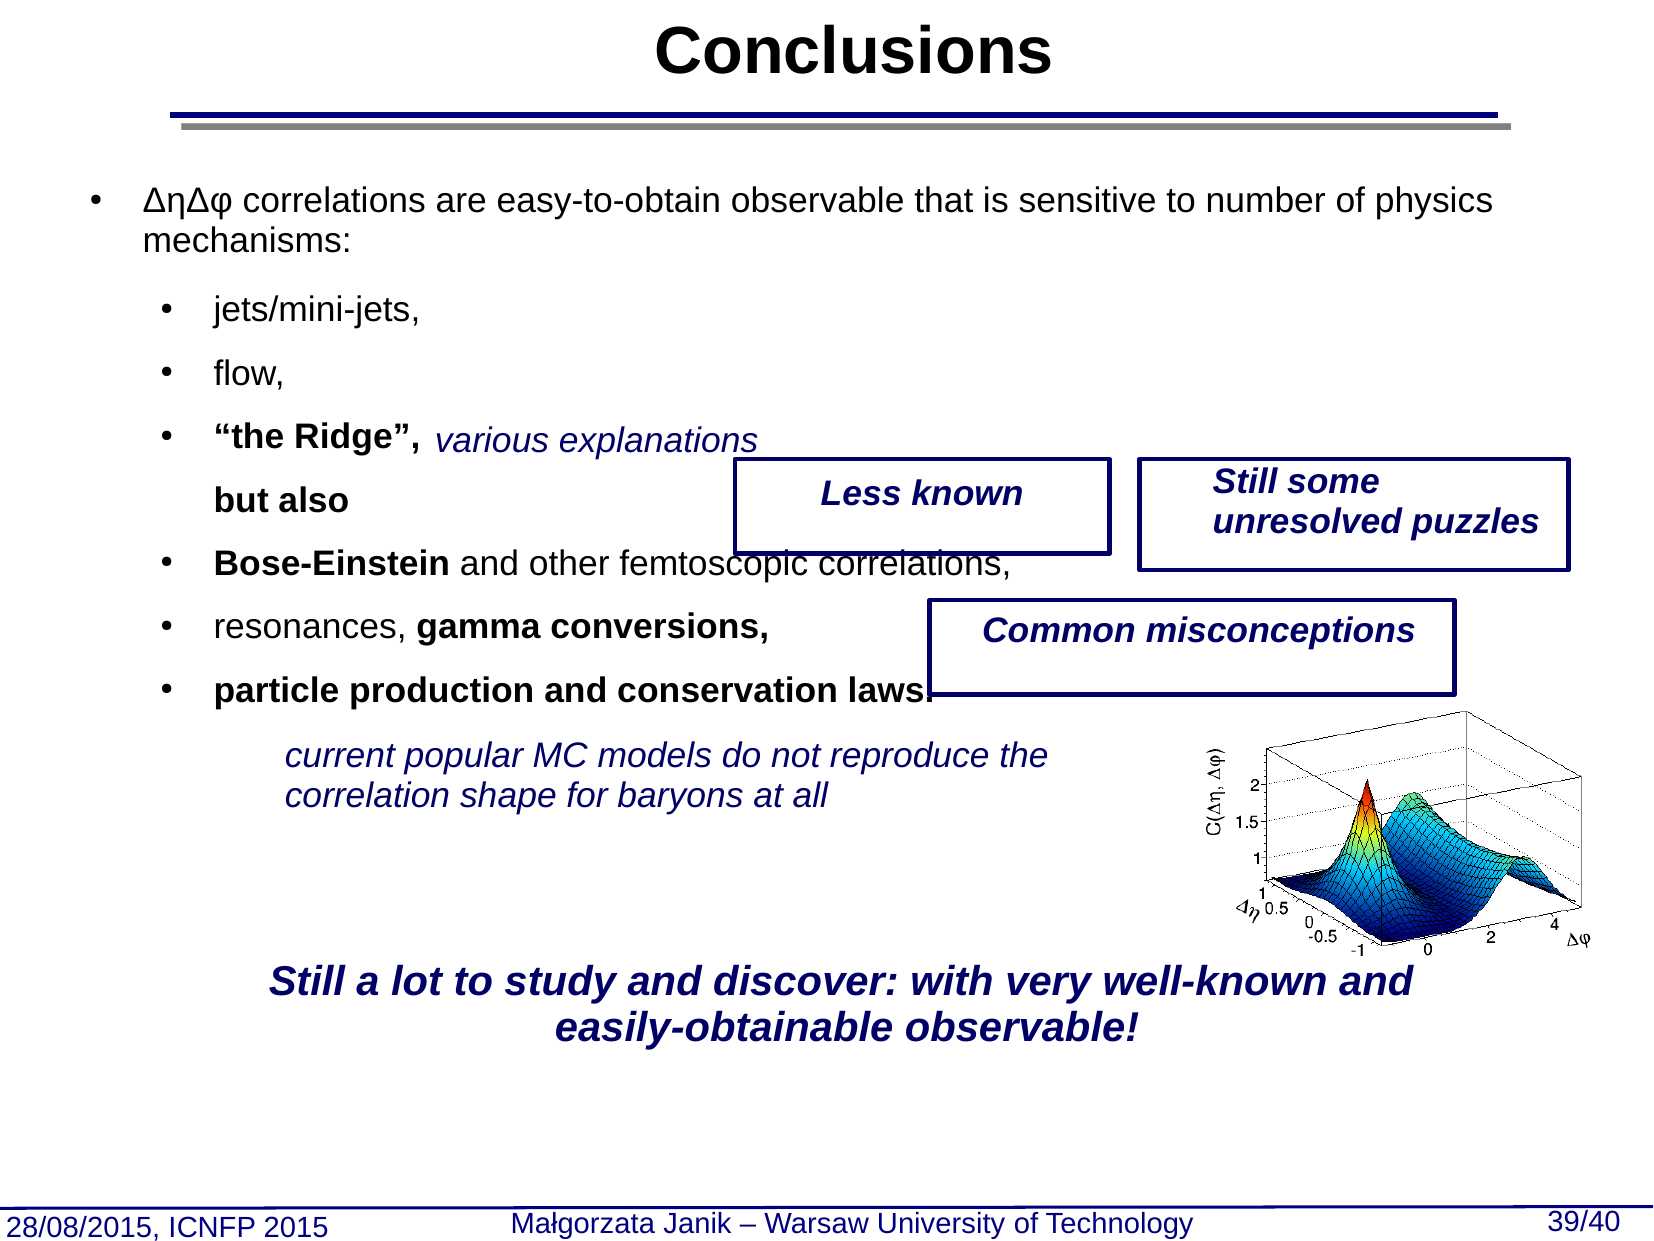

# Conclusions
ΔηΔφ correlations are easy-to-obtain observable that is sensitive to number of physics mechanisms:
jets/mini-jets,
flow,
“the Ridge”,
but also
Bose-Einstein and other femtoscopic correlations,
resonances, gamma conversions,
particle production and conservation laws.
various explanations
Still some unresolved puzzles
Less known
Common misconceptions
current popular MC models do not reproduce the correlation shape for baryons at all
Still a lot to study and discover: with very well-known and
easily-obtainable observable!